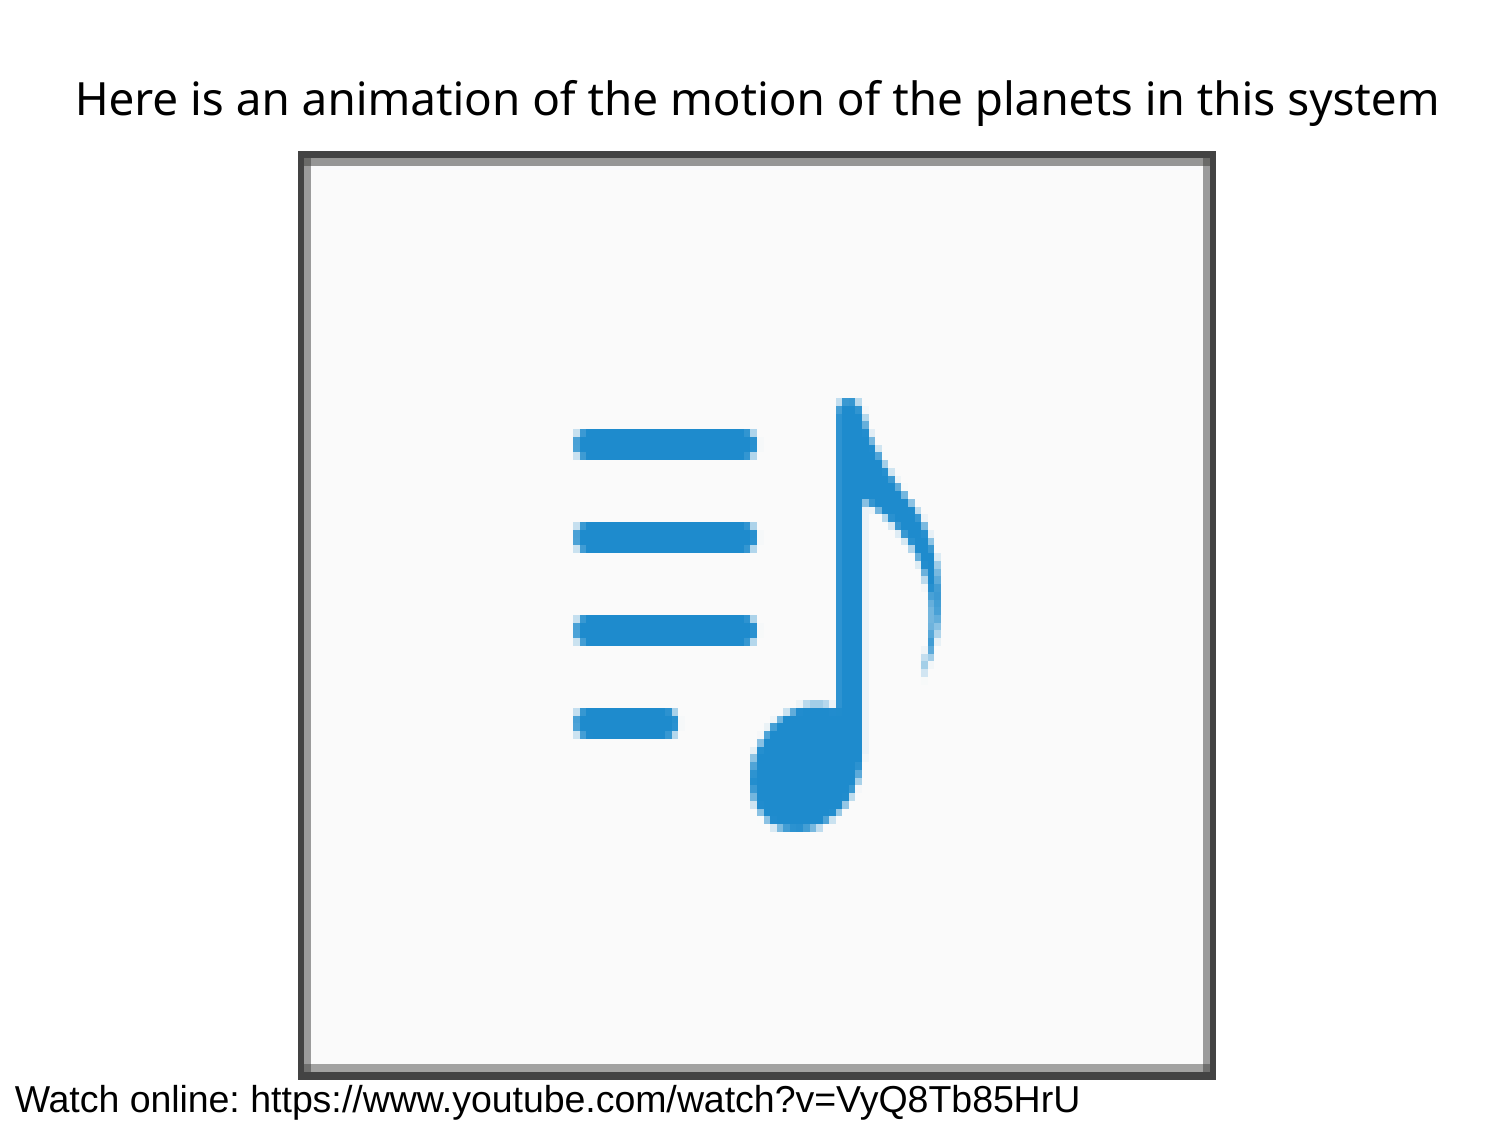

# Here is an animation of the motion of the planets in this system
Watch online: https://www.youtube.com/watch?v=VyQ8Tb85HrU